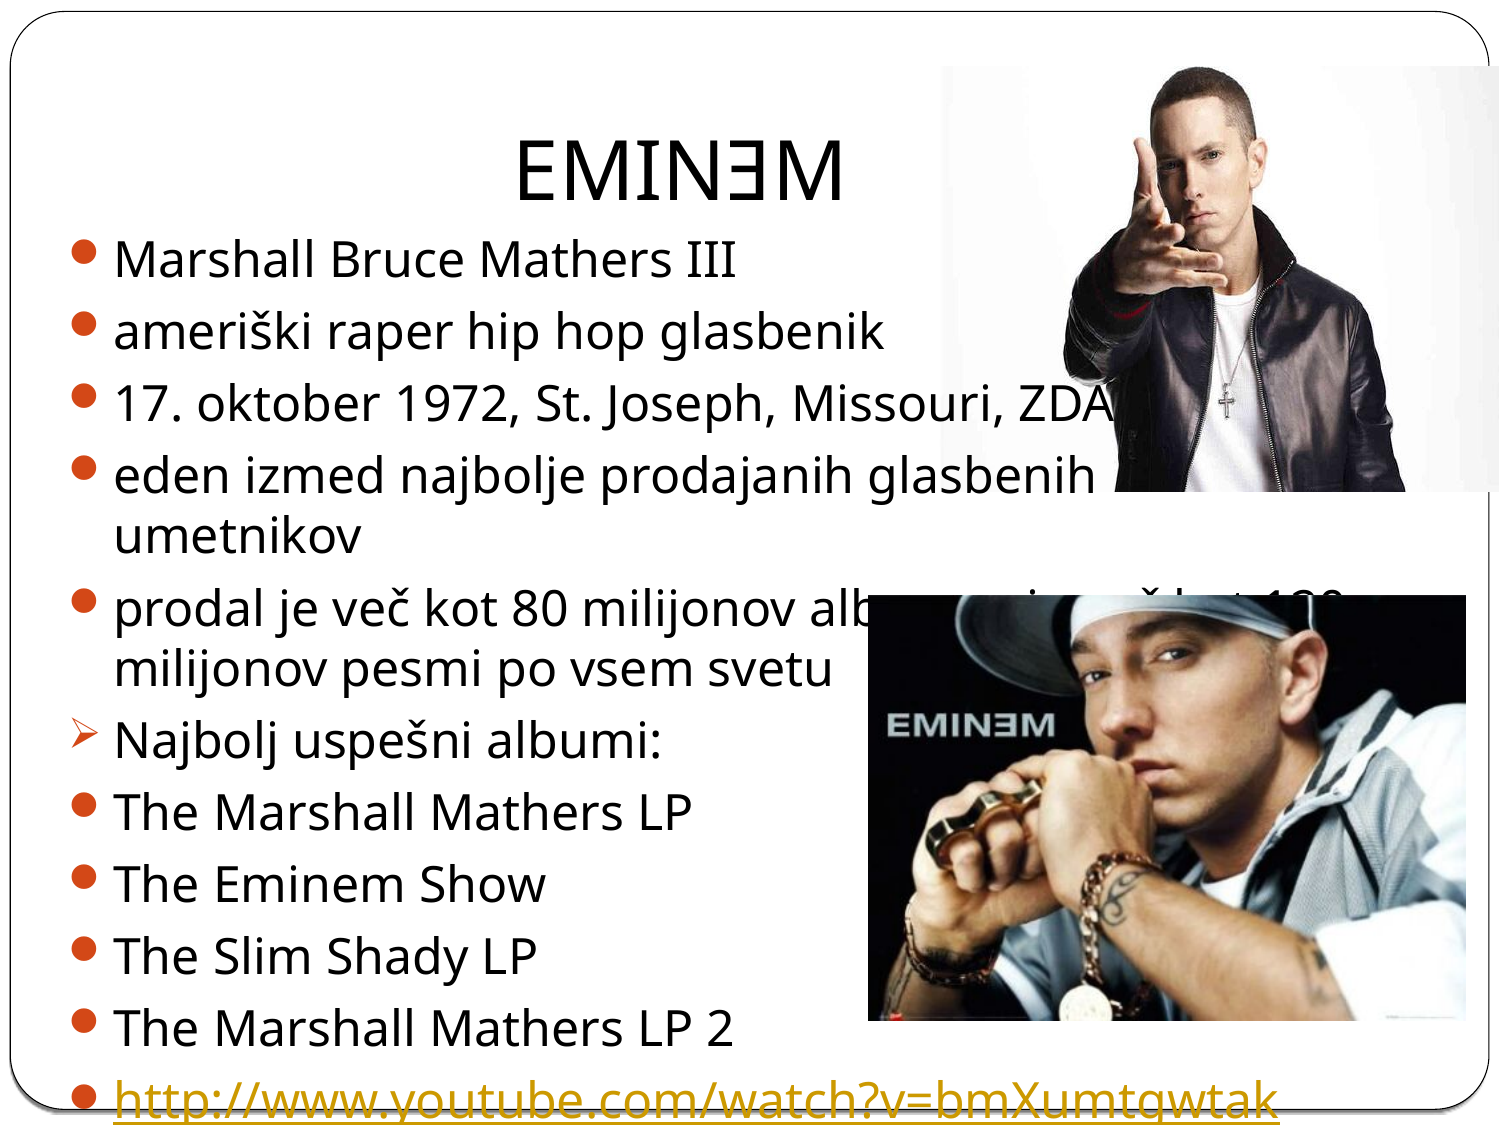

# EMINƎM
Marshall Bruce Mathers III
ameriški raper hip hop glasbenik
17. oktober 1972, St. Joseph, Missouri, ZDA
eden izmed najbolje prodajanih glasbenih umetnikov
prodal je več kot 80 milijonov albumov in več kot 120 milijonov pesmi po vsem svetu
Najbolj uspešni albumi:
The Marshall Mathers LP
The Eminem Show
The Slim Shady LP
The Marshall Mathers LP 2
http://www.youtube.com/watch?v=bmXumtgwtak